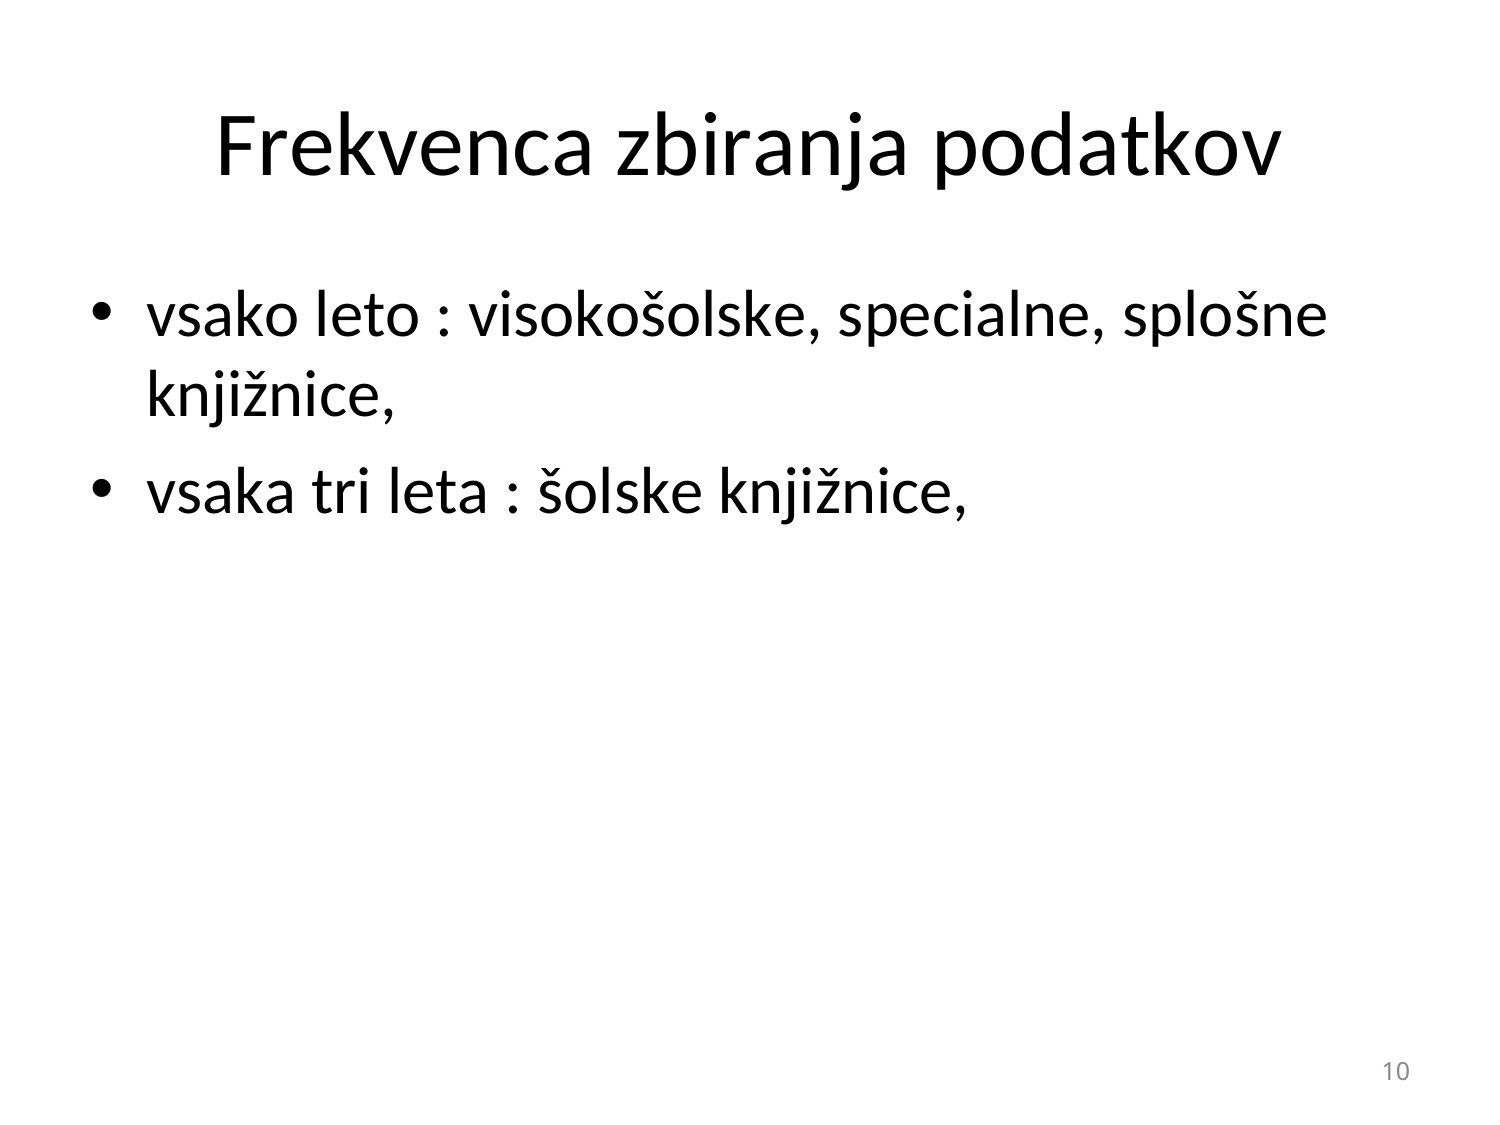

# Frekvenca zbiranja podatkov
vsako leto : visokošolske, specialne, splošne knjižnice,
vsaka tri leta : šolske knjižnice,